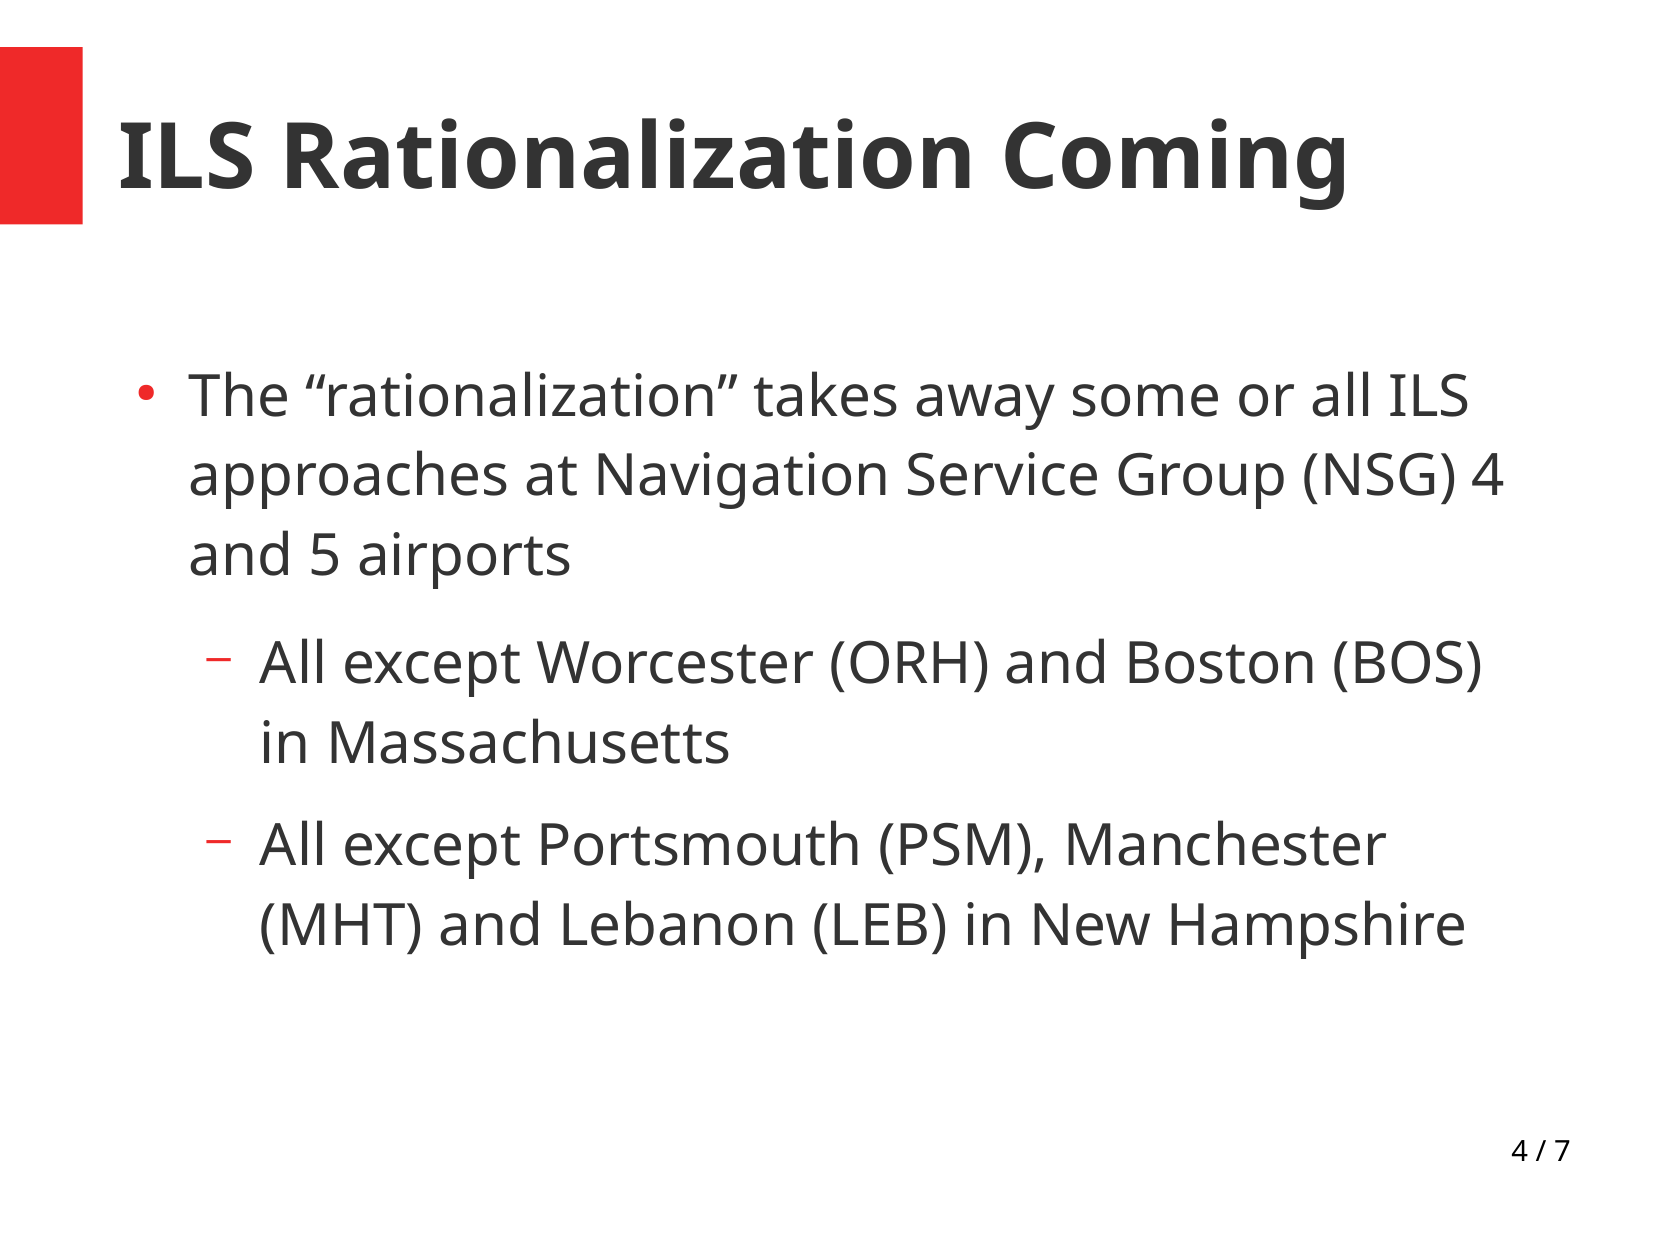

# ILS Rationalization Coming
The “rationalization” takes away some or all ILS approaches at Navigation Service Group (NSG) 4 and 5 airports
All except Worcester (ORH) and Boston (BOS) in Massachusetts
All except Portsmouth (PSM), Manchester (MHT) and Lebanon (LEB) in New Hampshire
4